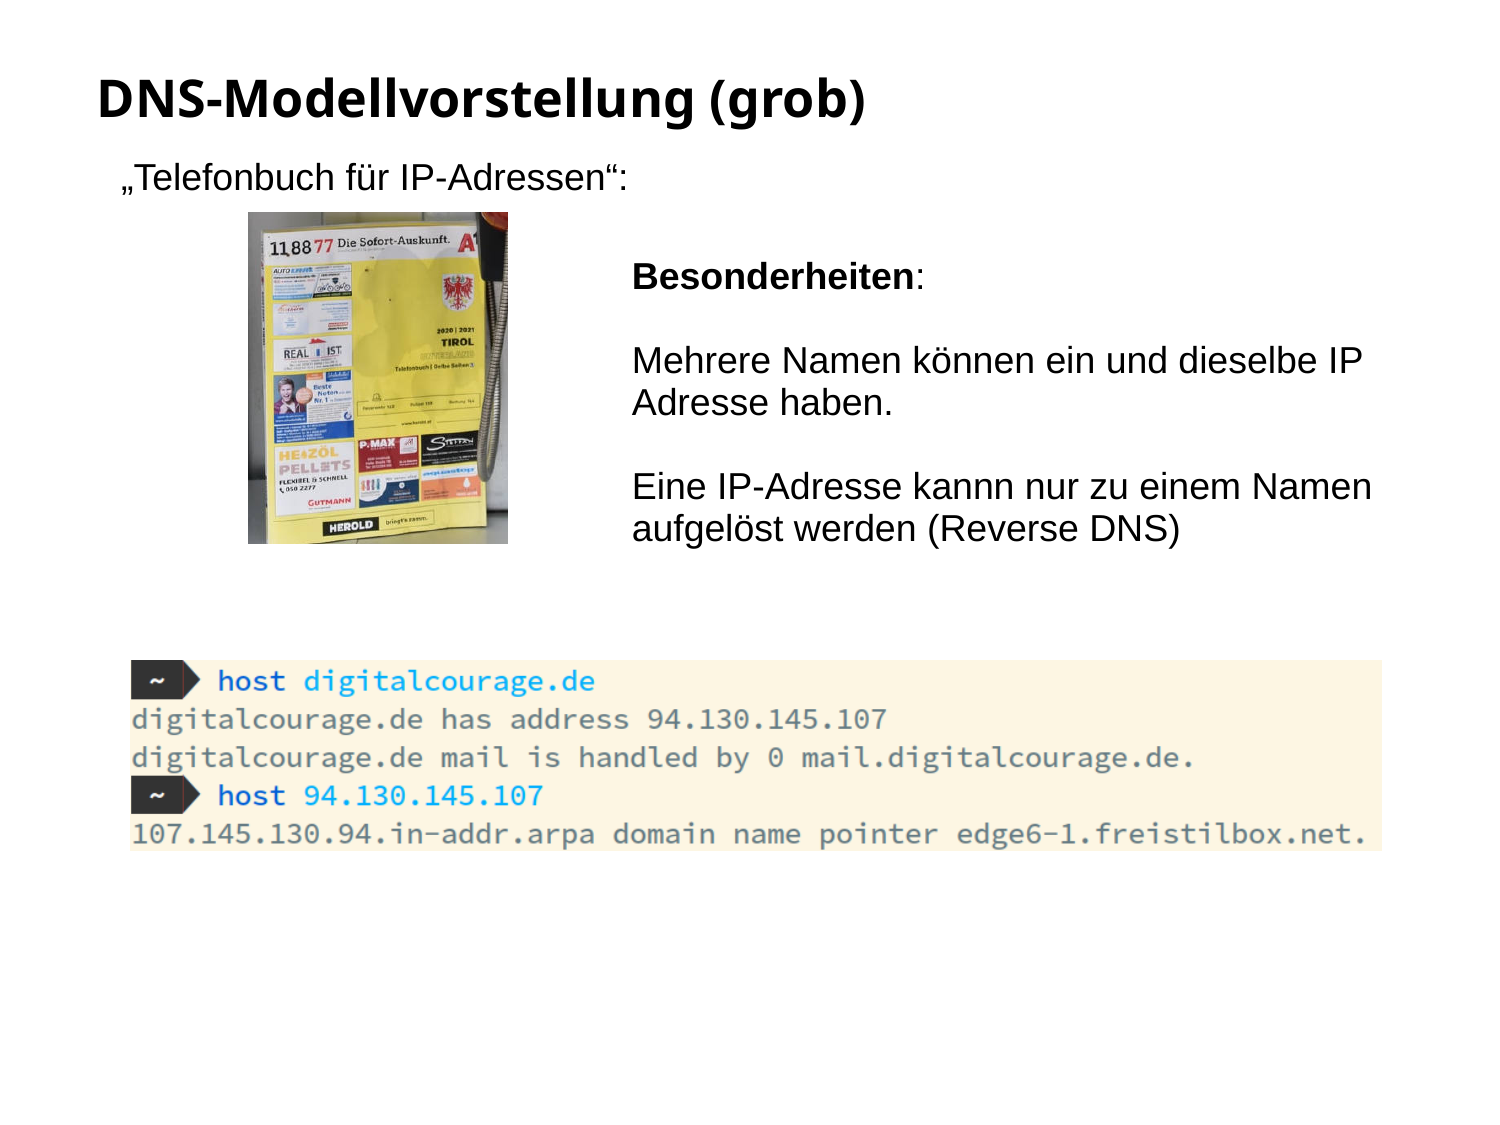

DNS-Modellvorstellung (grob)
„Telefonbuch für IP-Adressen“:
Besonderheiten:
Mehrere Namen können ein und dieselbe IP Adresse haben.
Eine IP-Adresse kannn nur zu einem Namen aufgelöst werden (Reverse DNS)